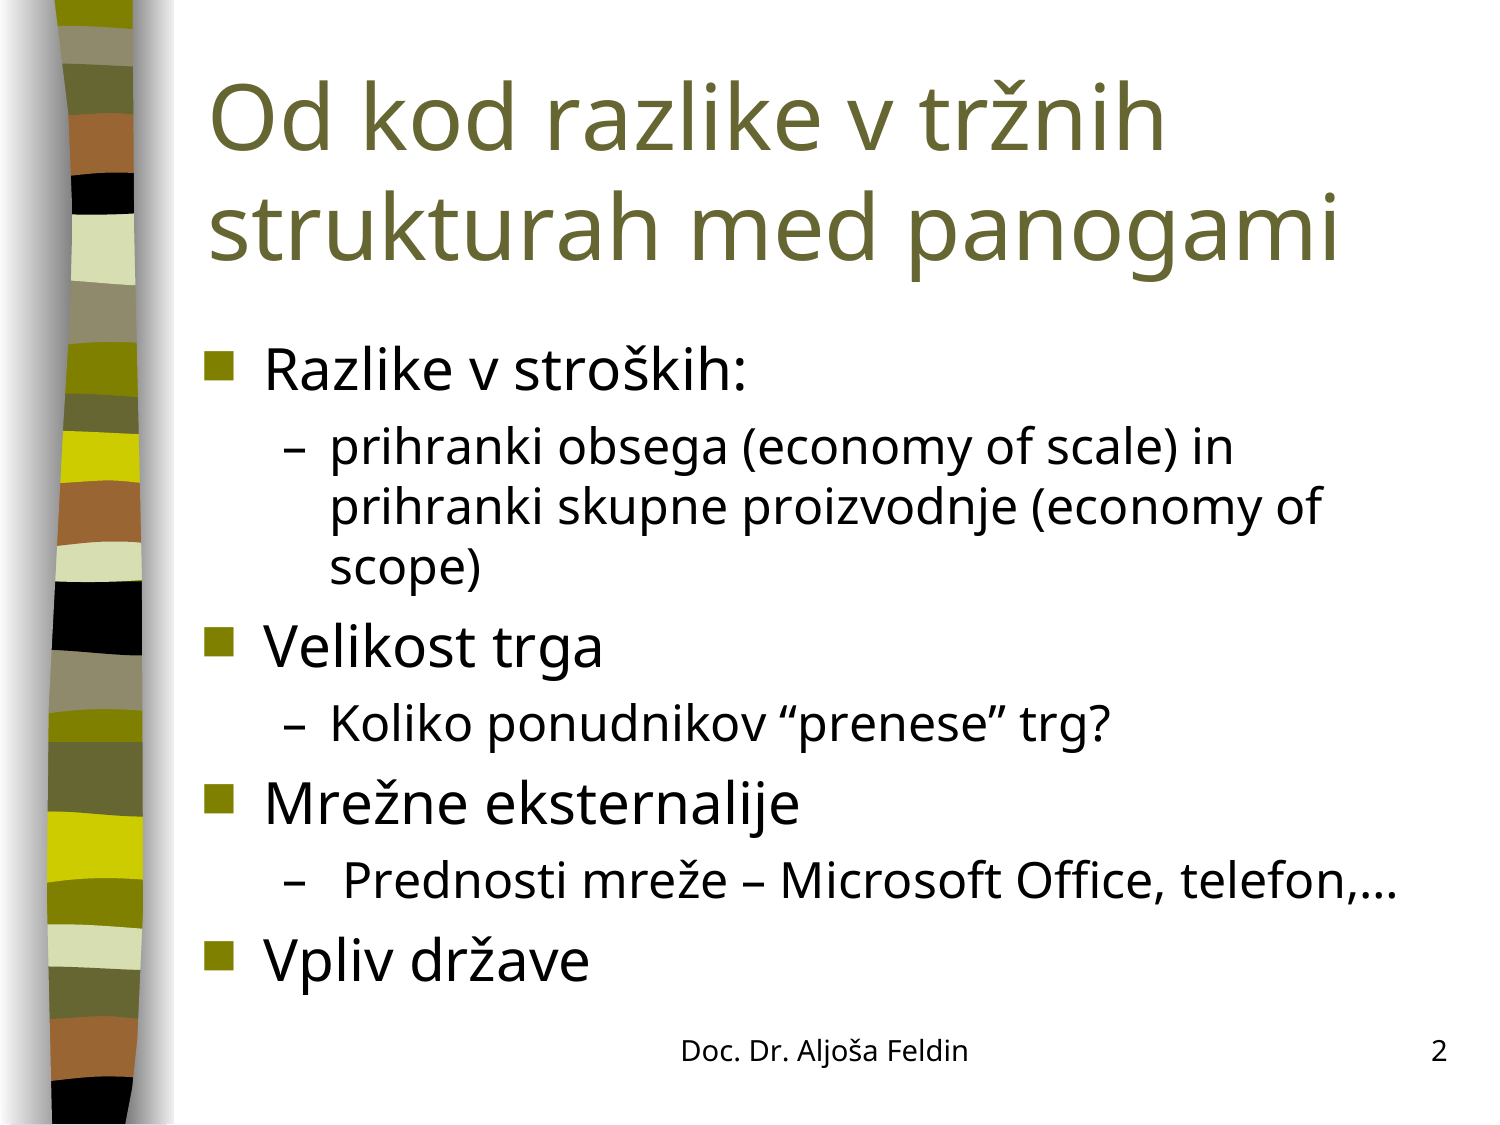

# Od kod razlike v tržnih strukturah med panogami
Razlike v stroških:
prihranki obsega (economy of scale) in prihranki skupne proizvodnje (economy of scope)
Velikost trga
Koliko ponudnikov “prenese” trg?
Mrežne eksternalije
 Prednosti mreže – Microsoft Office, telefon,…
Vpliv države
Doc. Dr. Aljoša Feldin